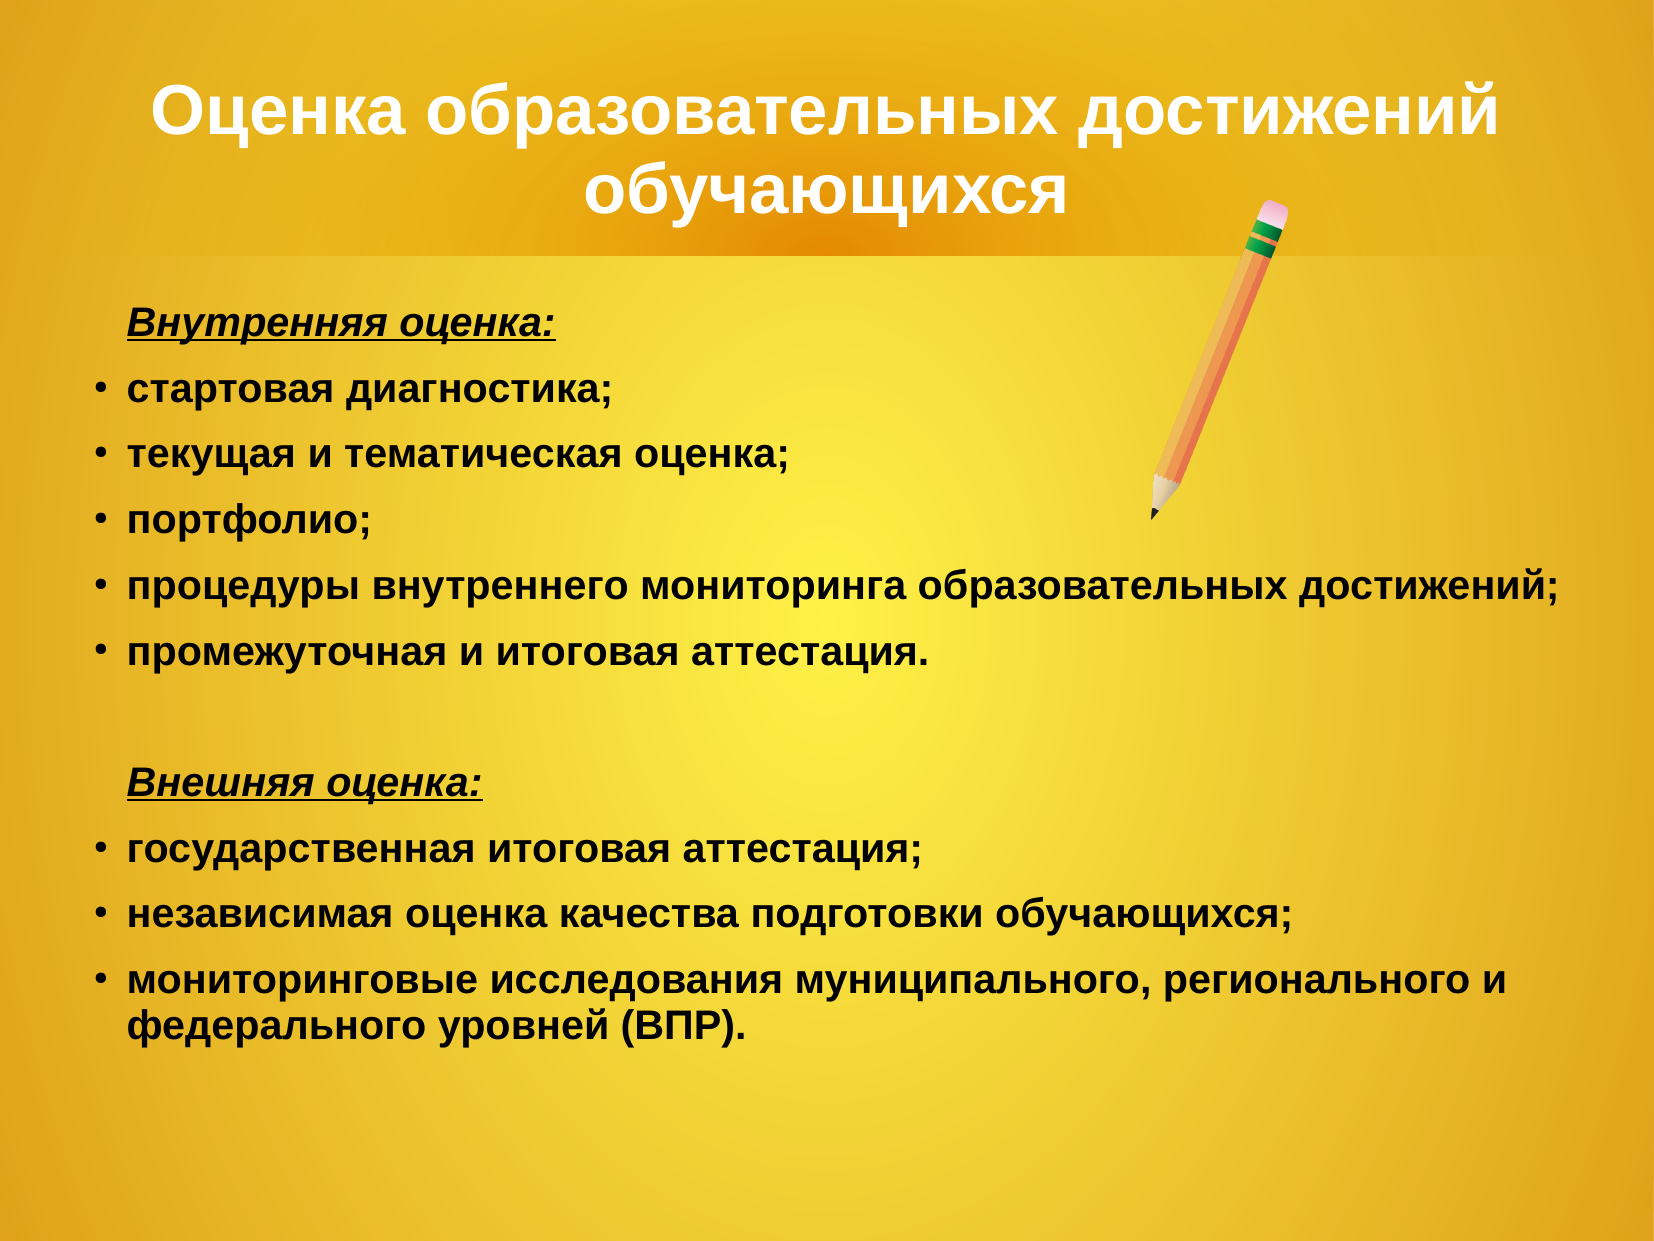

# Оценка образовательных достижений обучающихся
Внутренняя оценка:
стартовая диагностика;
текущая и тематическая оценка;
портфолио;
процедуры внутреннего мониторинга образовательных достижений;
промежуточная и итоговая аттестация.
Внешняя оценка:
государственная итоговая аттестация;
независимая оценка качества подготовки обучающихся;
мониторинговые исследования муниципального, регионального и федерального уровней (ВПР).